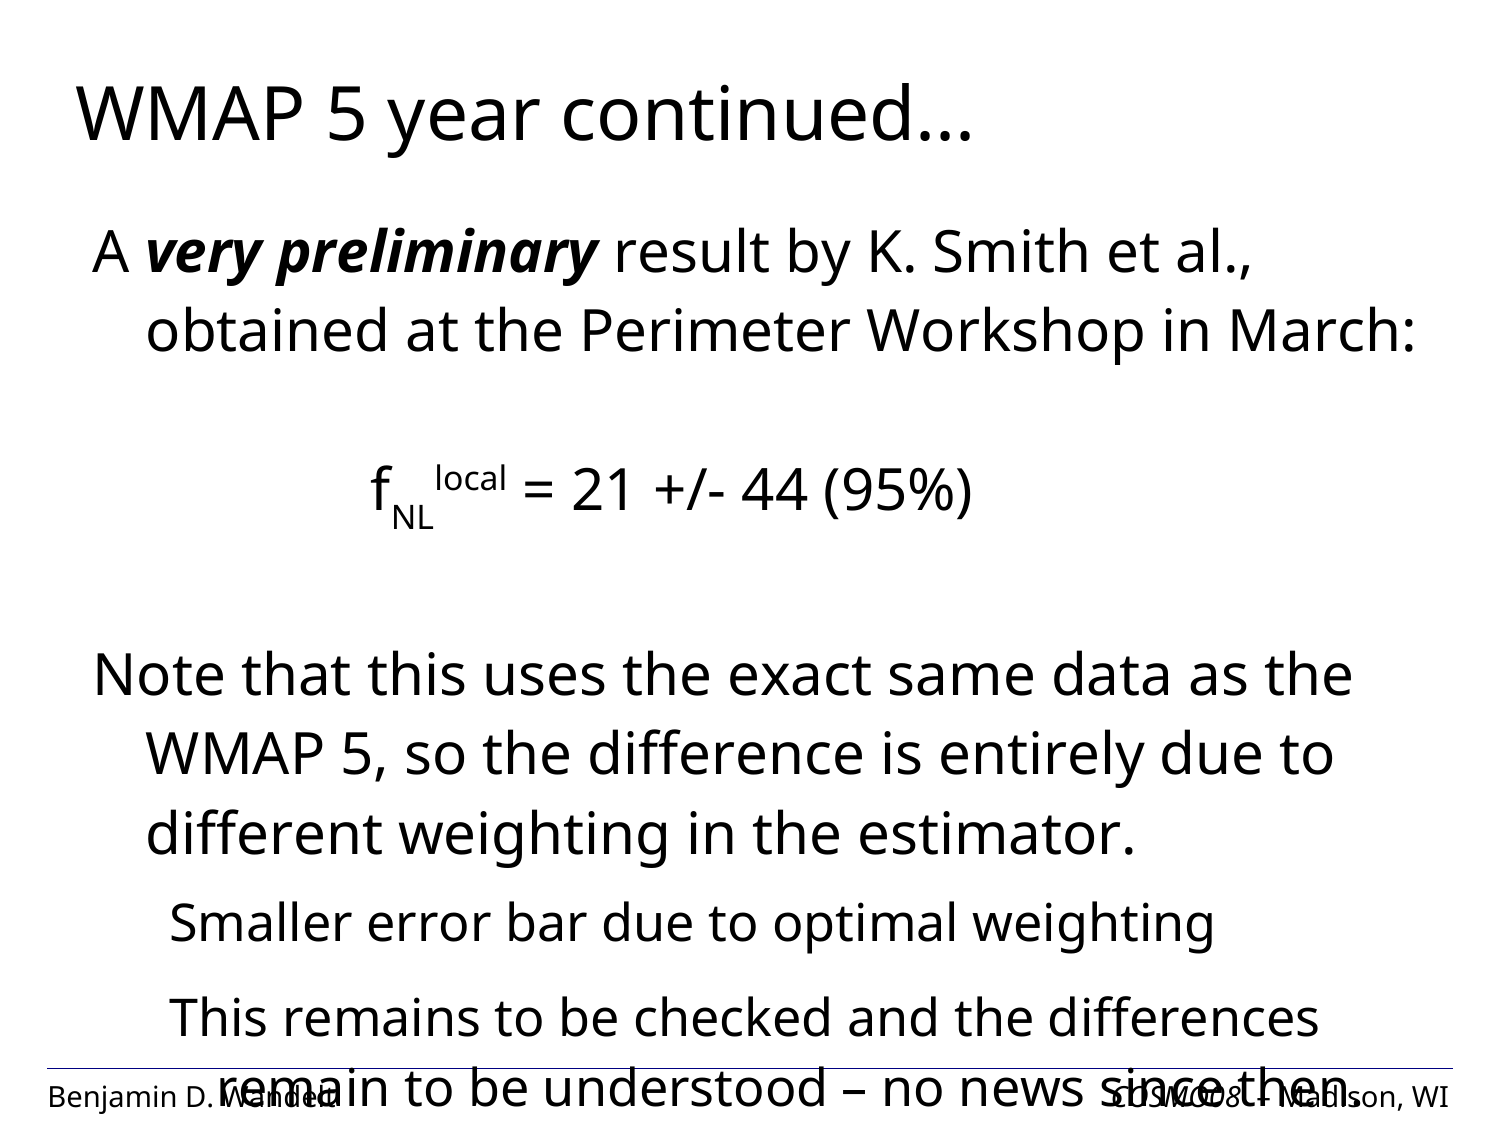

# WMAP 5 year continued...
A very preliminary result by K. Smith et al., obtained at the Perimeter Workshop in March:
			fNLlocal = 21 +/- 44 (95%)
Note that this uses the exact same data as the WMAP 5, so the difference is entirely due to different weighting in the estimator.
Smaller error bar due to optimal weighting
This remains to be checked and the differences remain to be understood – no news since then.
August 2, 2008